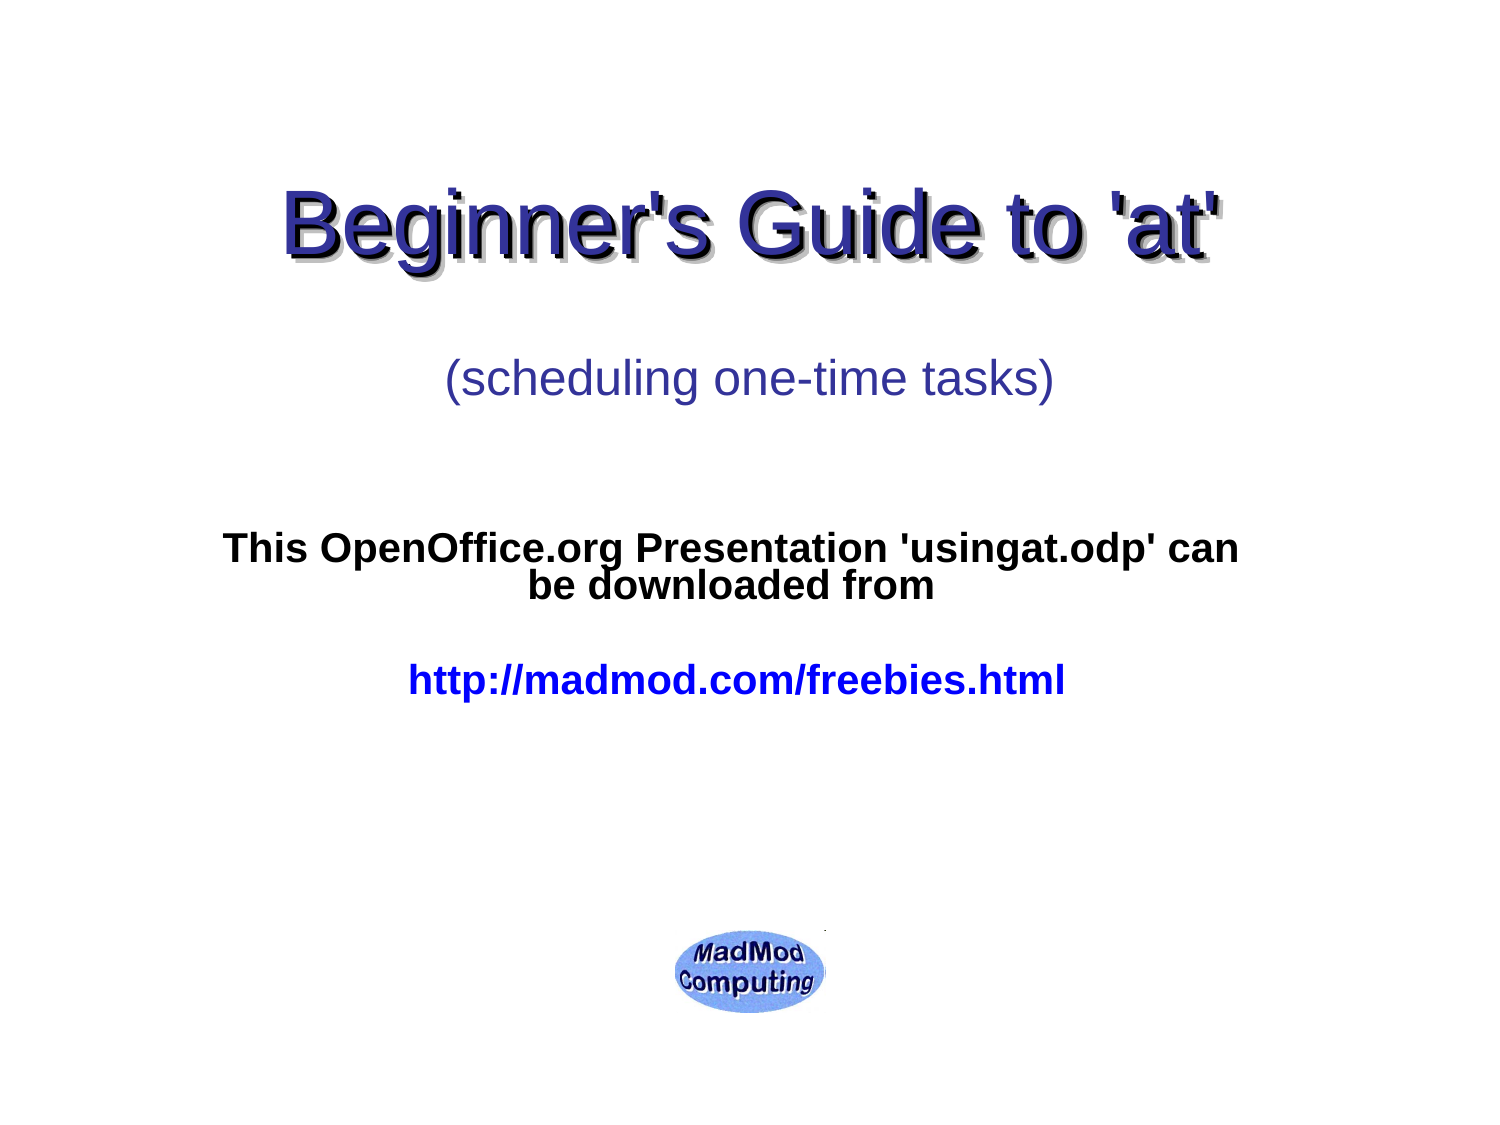

# Beginner's Guide to 'at'
(scheduling one-time tasks)
This OpenOffice.org Presentation 'usingat.odp' can be downloaded from
 http://madmod.com/freebies.html